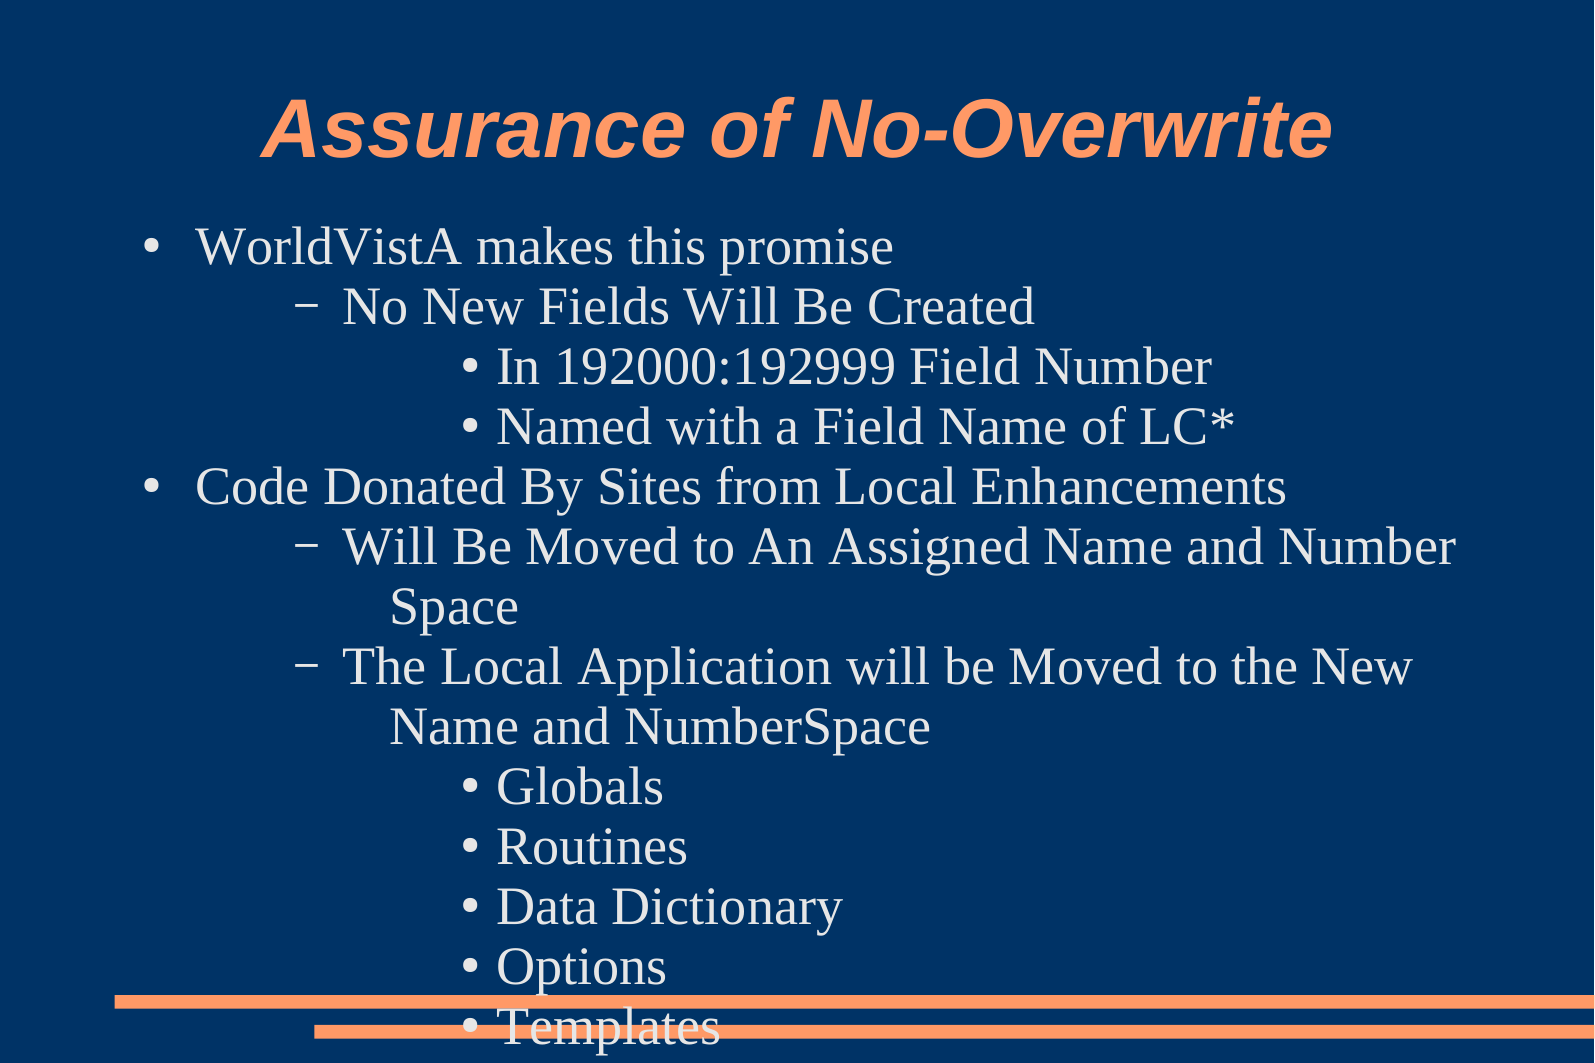

# Assurance of No-Overwrite
WorldVistA makes this promise
No New Fields Will Be Created
In 192000:192999 Field Number
Named with a Field Name of LC*
Code Donated By Sites from Local Enhancements
Will Be Moved to An Assigned Name and Number Space
The Local Application will be Moved to the New Name and NumberSpace
Globals
Routines
Data Dictionary
Options
Templates
Validated Before Release
Donating Site Must Authorize the Moved Code before WV Releases It